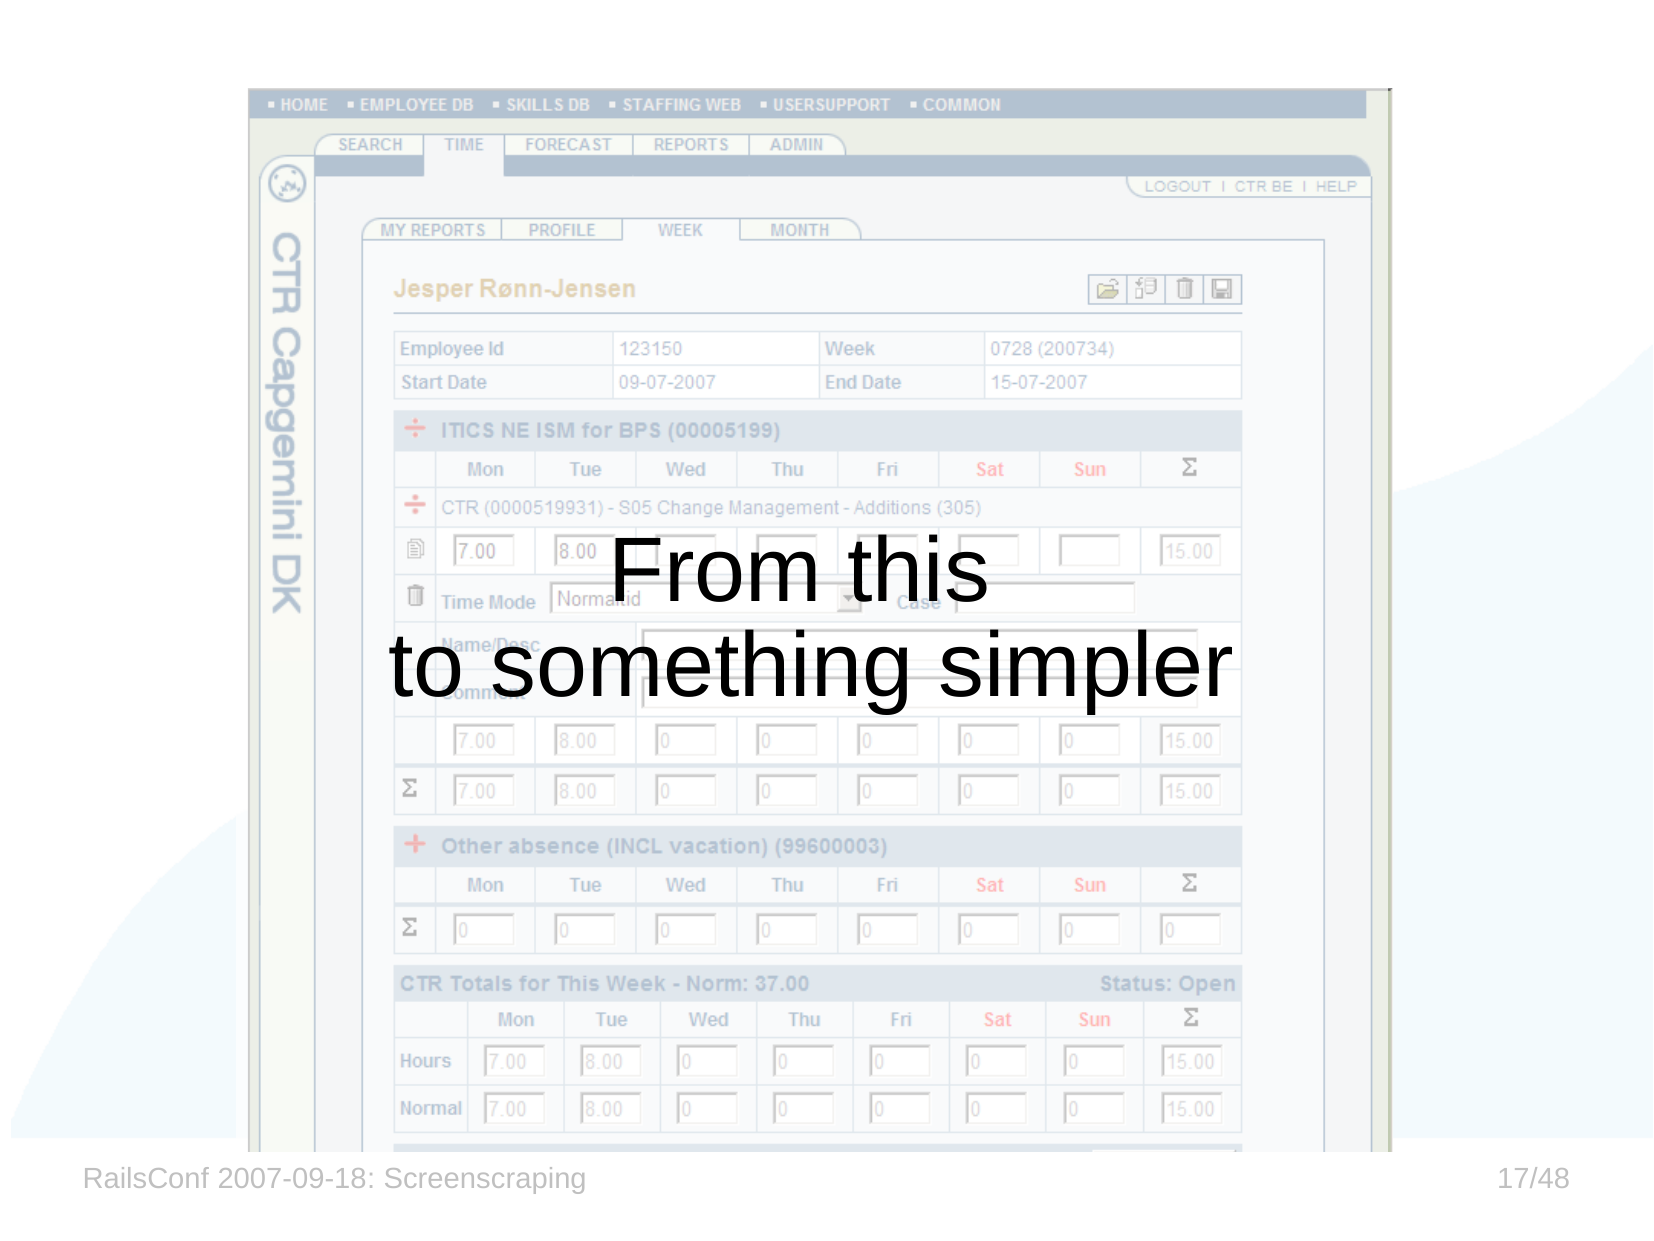

# From this to something simpler
2007-09-18
17